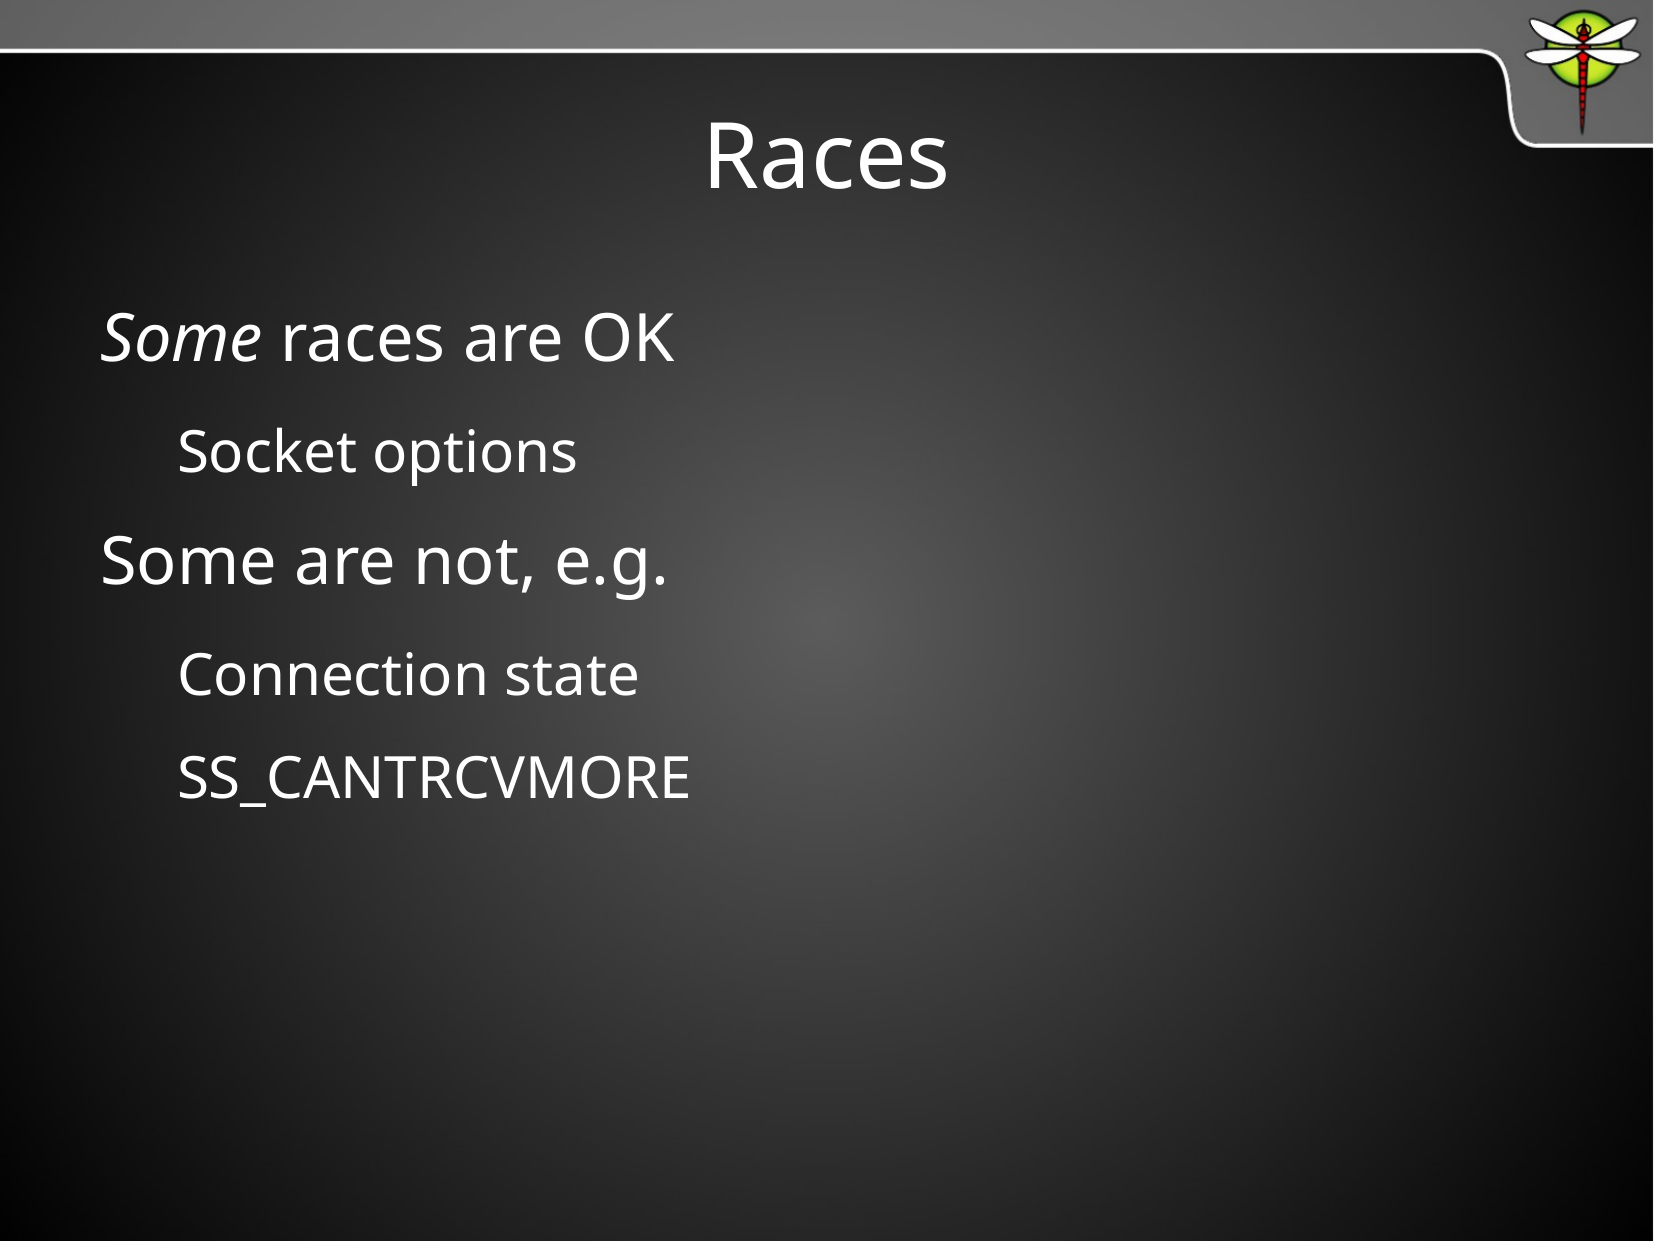

# Races
Some races are OK
Socket options
Some are not, e.g.
Connection state
SS_CANTRCVMORE